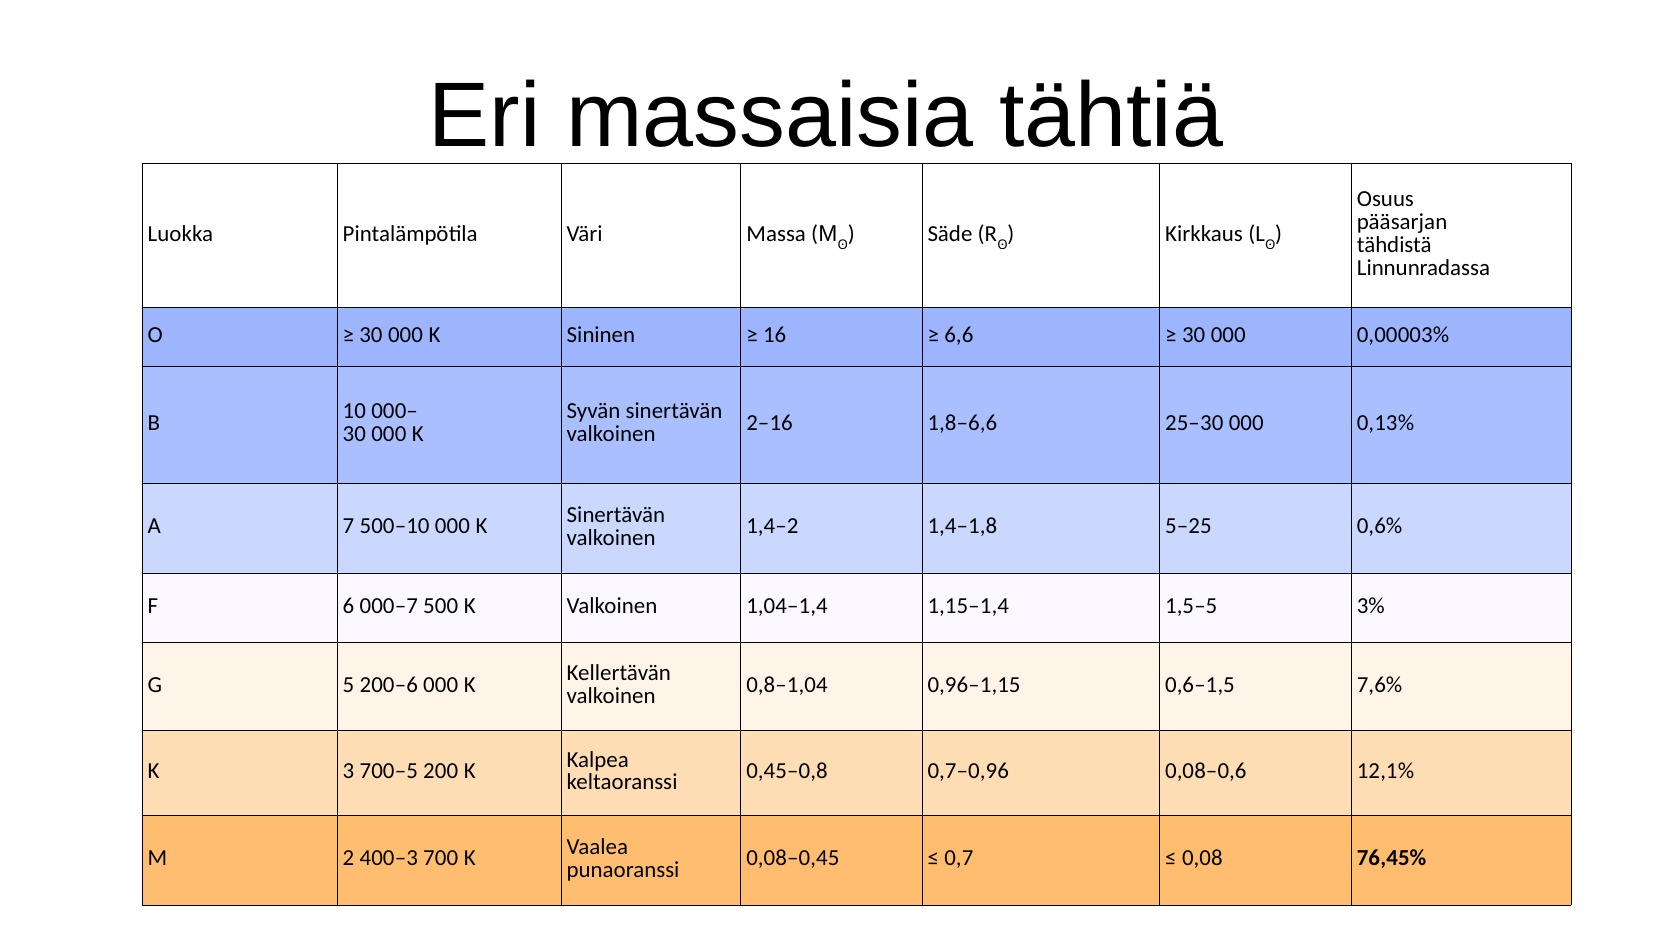

# Eri massaisia tähtiä
| Luokka | Pintalämpötila | Väri | Massa (Mʘ) | Säde (Rʘ) | Kirkkaus (Lʘ) | Osuus pääsarjan tähdistä Linnunradassa |
| --- | --- | --- | --- | --- | --- | --- |
| O | ≥ 30 000 K | Sininen | ≥ 16 | ≥ 6,6 | ≥ 30 000 | 0,00003% |
| B | 10 000– 30 000 K | Syvän sinertävän valkoinen | 2–16 | 1,8–6,6 | 25–30 000 | 0,13% |
| A | 7 500–10 000 K | Sinertävän valkoinen | 1,4–2 | 1,4–1,8 | 5–25 | 0,6% |
| F | 6 000–7 500 K | Valkoinen | 1,04–1,4 | 1,15–1,4 | 1,5–5 | 3% |
| G | 5 200–6 000 K | Kellertävän valkoinen | 0,8–1,04 | 0,96–1,15 | 0,6–1,5 | 7,6% |
| K | 3 700–5 200 K | Kalpea keltaoranssi | 0,45–0,8 | 0,7–0,96 | 0,08–0,6 | 12,1% |
| M | 2 400–3 700 K | Vaalea punaoranssi | 0,08–0,45 | ≤ 0,7 | ≤ 0,08 | 76,45% |